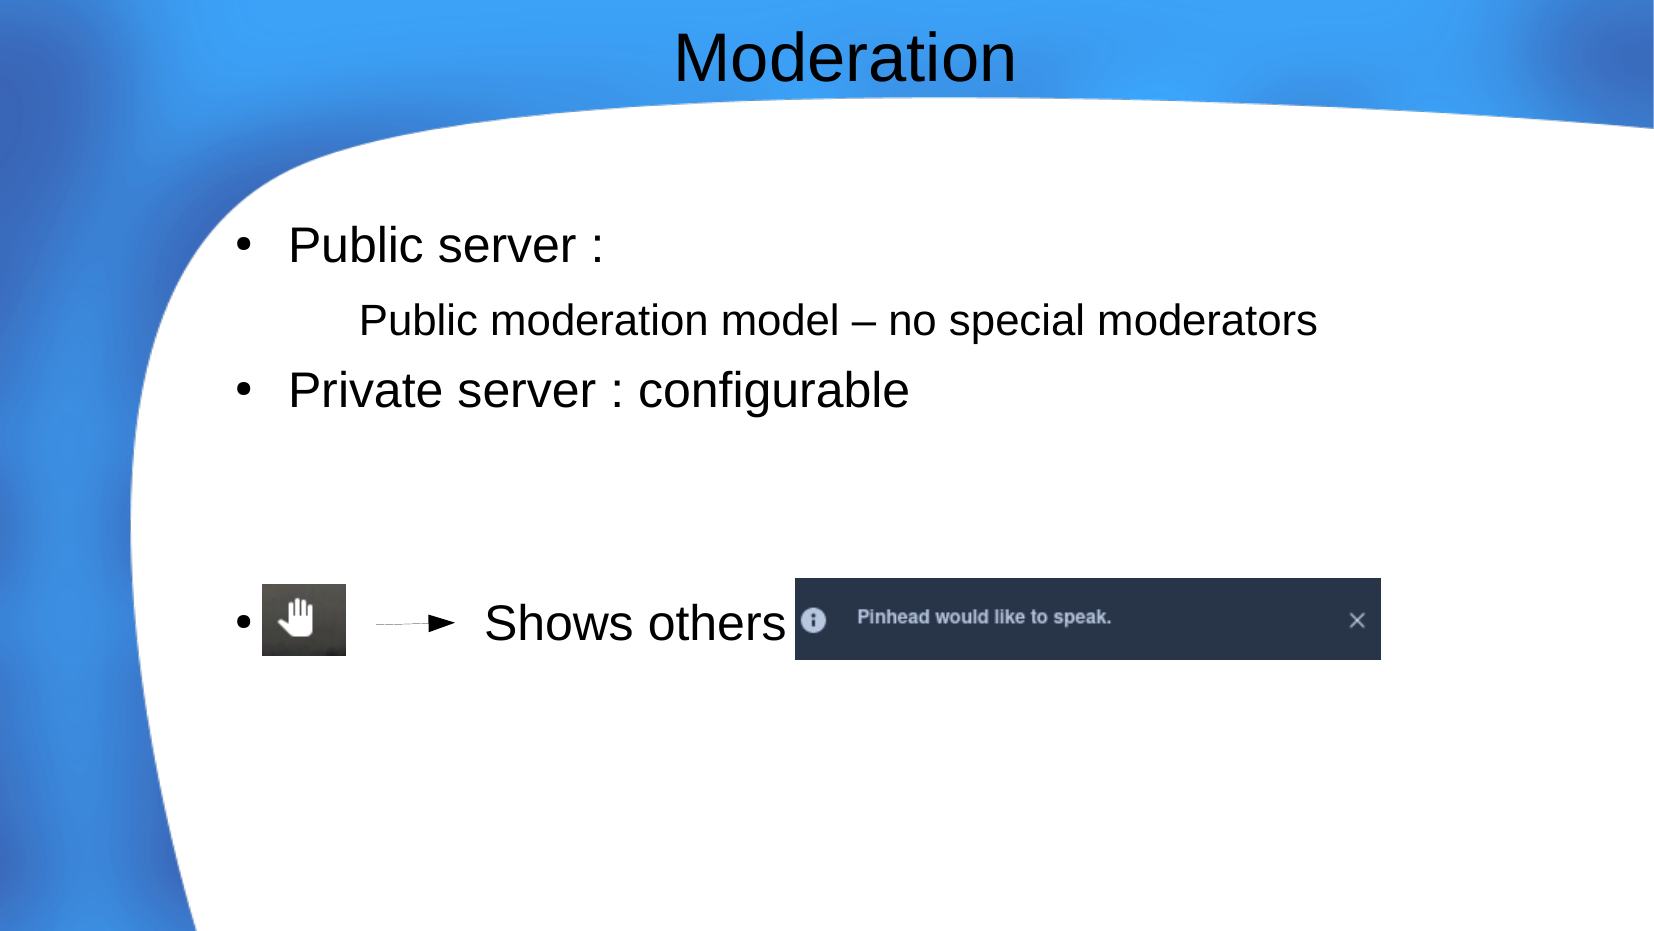

# Moderation
Public server :
Public moderation model – no special moderators
Private server : configurable
 Shows others